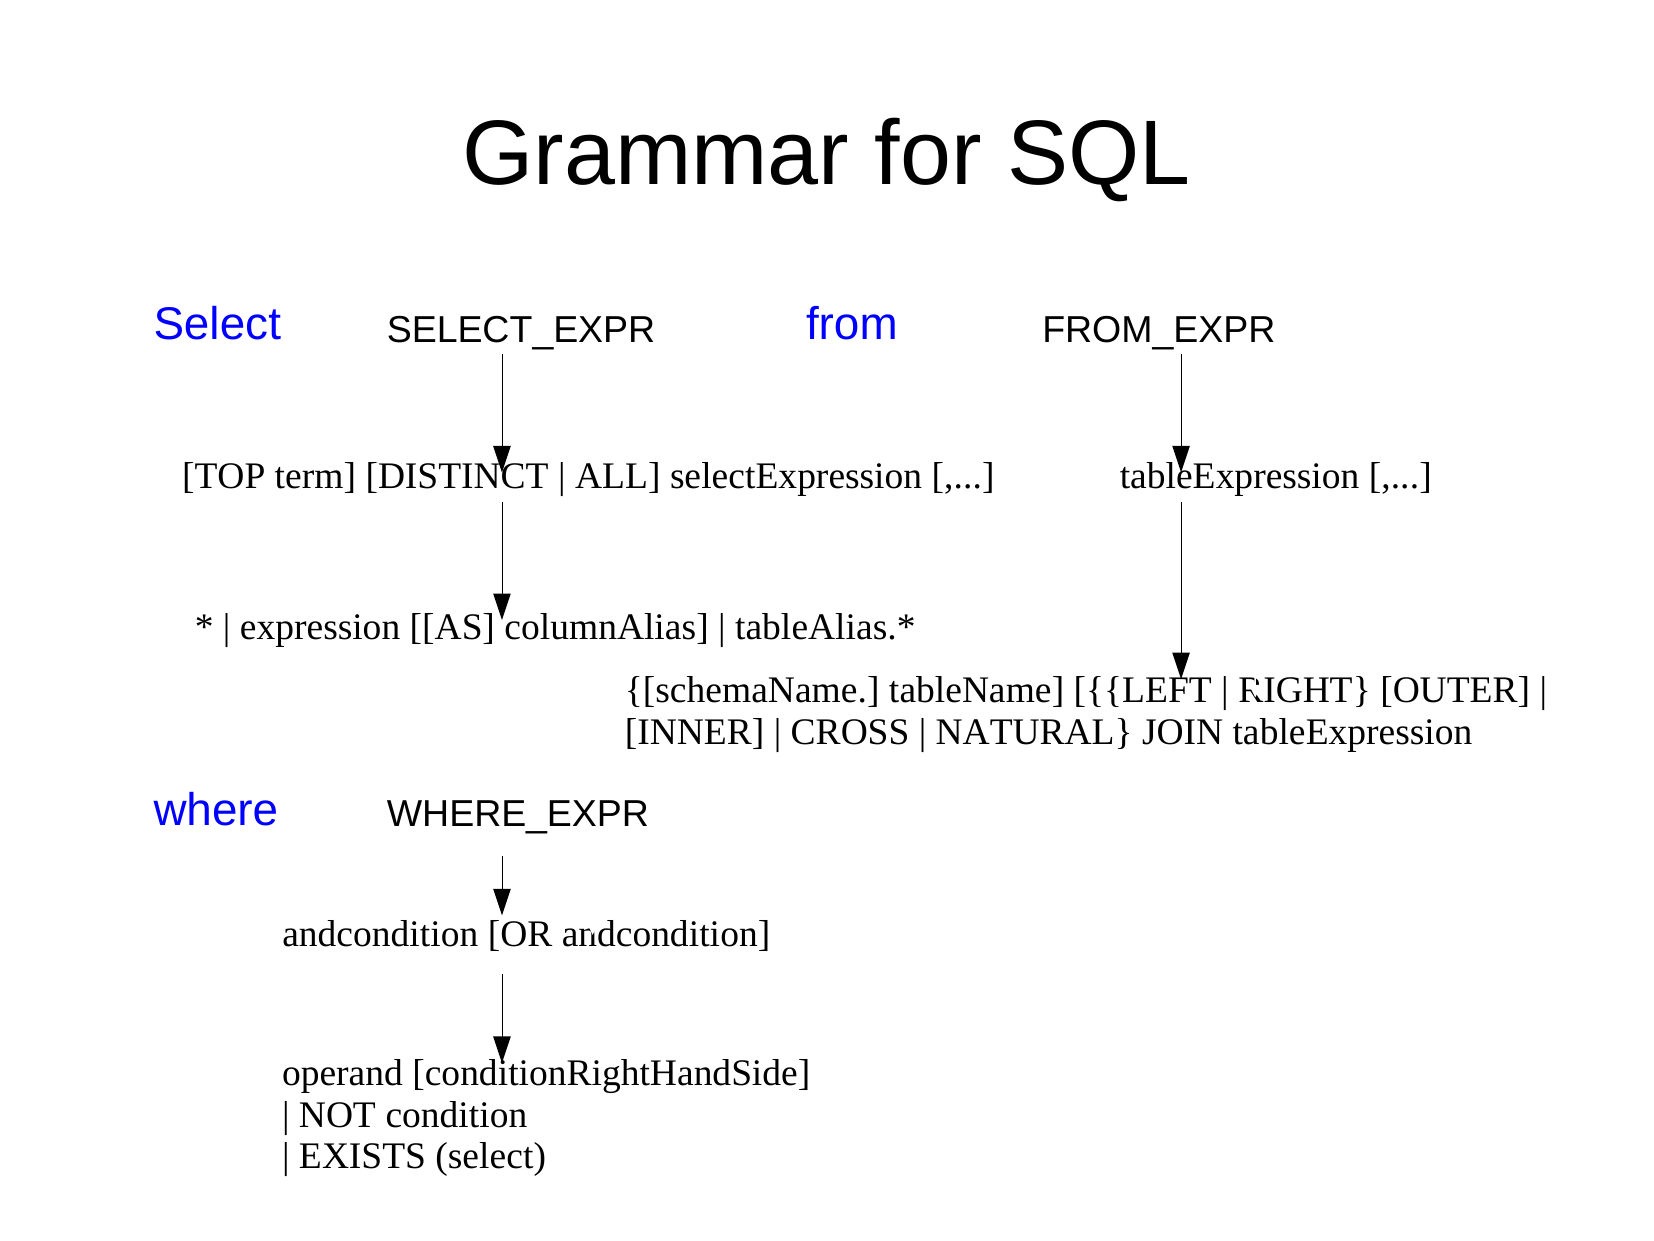

# Grammar for SQL
Select from
where
SELECT_EXPR
FROM_EXPR
[TOP term] [DISTINCT | ALL] selectExpression [,...]
tableExpression [,...]
* | expression [[AS] columnAlias] | tableAlias.*
{[schemaName.] tableName] [{{LEFT | RIGHT} [OUTER] | [INNER] | CROSS | NATURAL} JOIN tableExpression
WHERE_EXPR
andcondition [OR andcondition]
operand [conditionRightHandSide]
| NOT condition
| EXISTS (select)